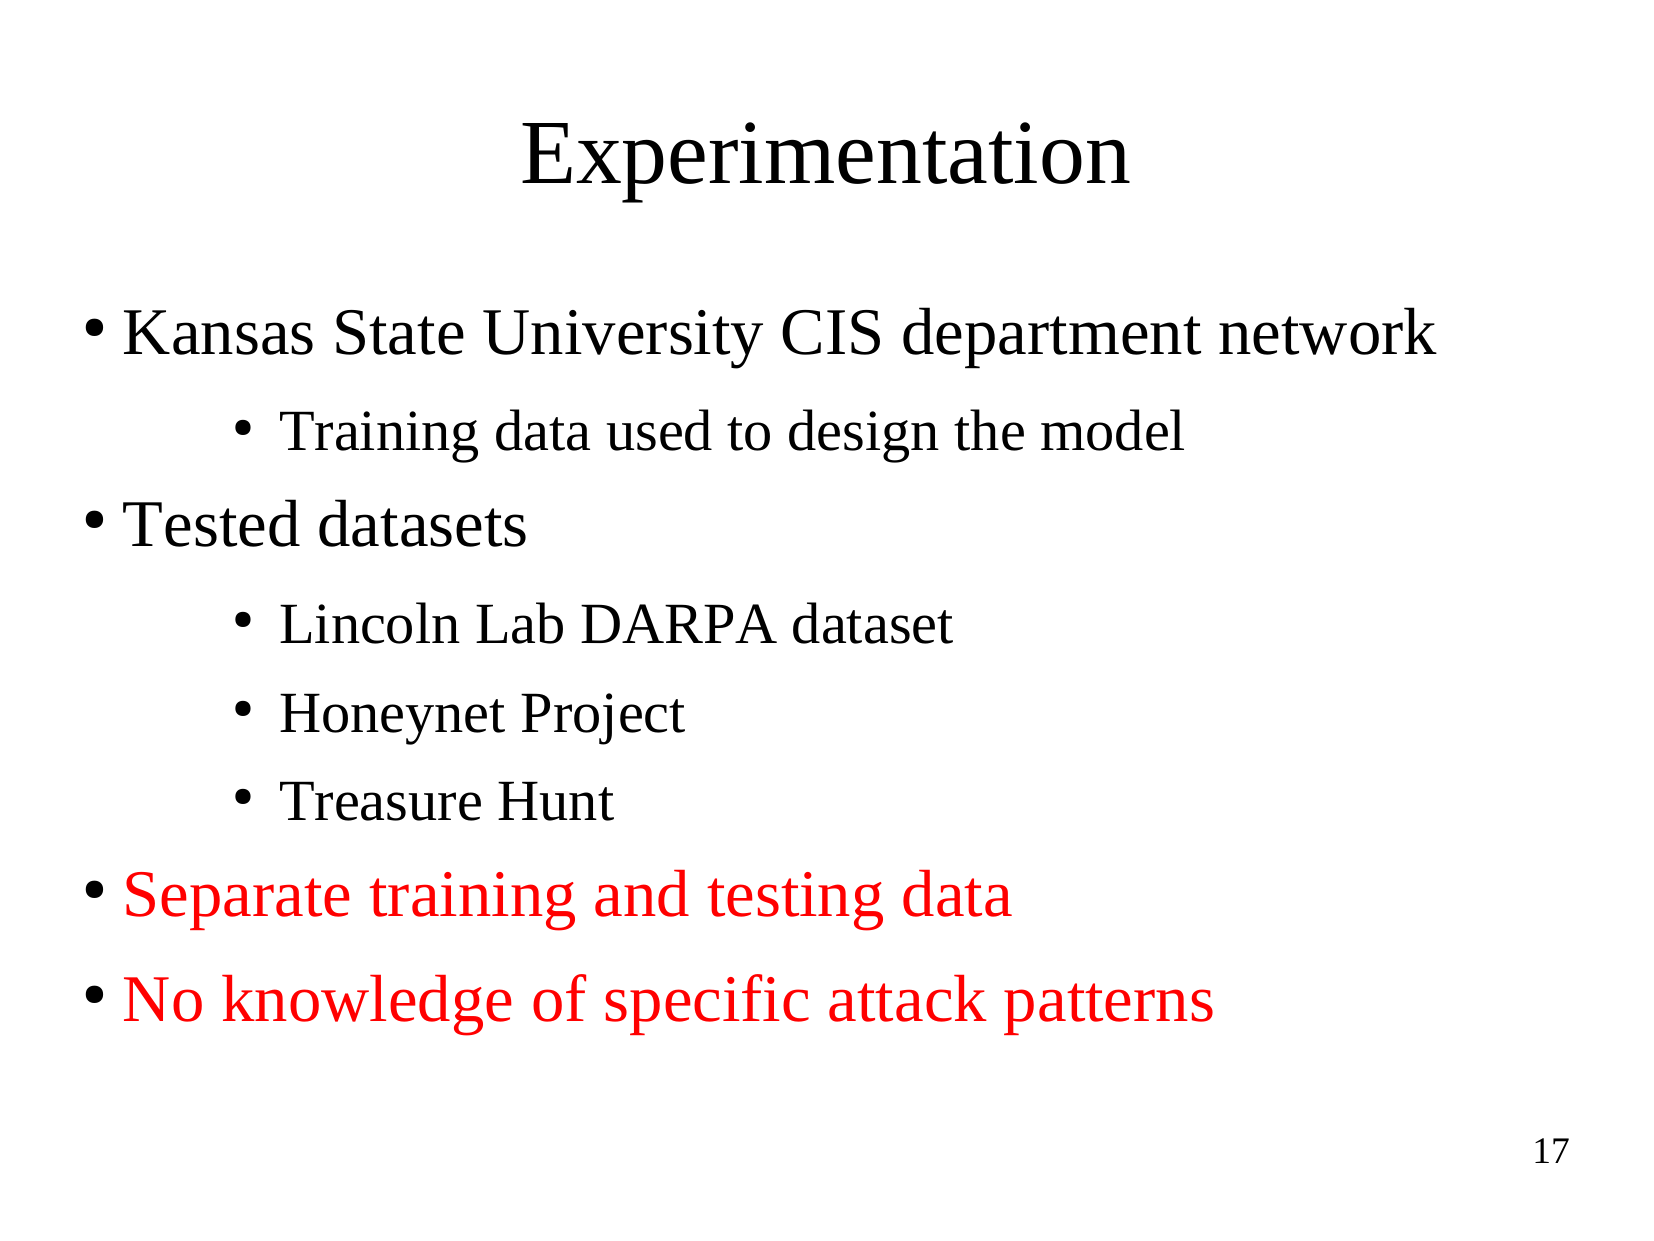

# Experimentation
 Kansas State University CIS department network
Training data used to design the model
 Tested datasets
Lincoln Lab DARPA dataset
Honeynet Project
Treasure Hunt
 Separate training and testing data
 No knowledge of specific attack patterns
17